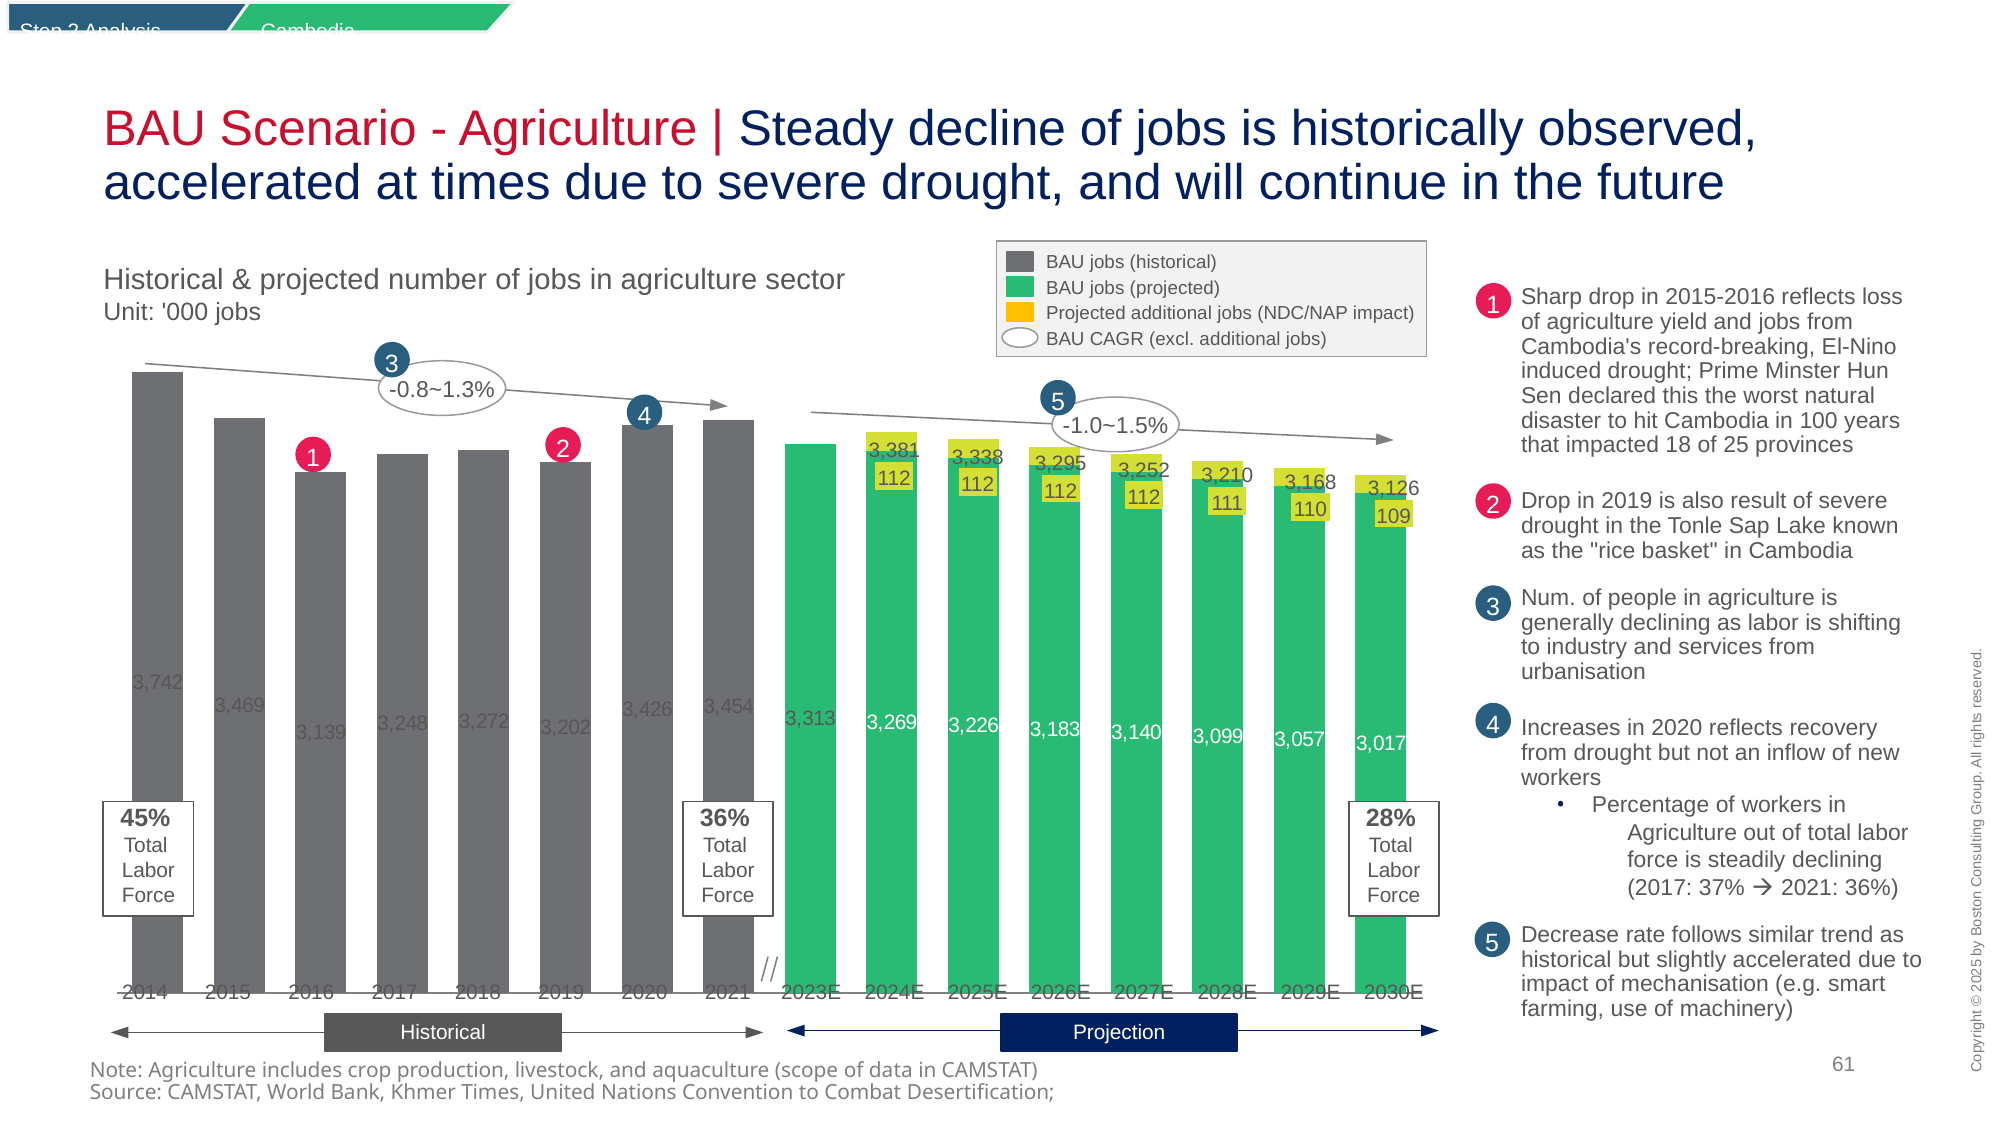

Step 2 Analysis
Cambodia
# BAU Scenario - Agriculture | Steady decline of jobs is historically observed, accelerated at times due to severe drought, and will continue in the future
BAU jobs (historical)
BAU jobs (projected)
Projected additional jobs (NDC/NAP impact)
BAU CAGR (excl. additional jobs)
Historical & projected number of jobs in agriculture sector
Unit: '000 jobs
1
Sharp drop in 2015-2016 reflects loss of agriculture yield and jobs from Cambodia's record-breaking, El-Nino induced drought; Prime Minster Hun Sen declared this the worst natural disaster to hit Cambodia in 100 years that impacted 18 of 25 provinces
Drop in 2019 is also result of severe drought in the Tonle Sap Lake known as the "rice basket" in Cambodia
3
### Chart
| Category | Series1 | Series2 |
|---|---|---|
| 1 | 3741.78 | None |
| 2 | 3468.985 | None |
| 3 | 3139.136 | None |
| 4 | 3248.23 | None |
| 5 | 3272.0 | None |
| 6 | 3202.1 | None |
| 7 | 3426.0 | None |
| 8 | 3454.0 | None |
| 9 | 3313.137463272 | None |
| 10 | 3269.06231600757 | 112.015815896321 |
| 11 | 3225.57350680727 | 112.43524790624 |
| 12 | 3182.66323553094 | 112.428985124627 |
| 13 | 3140.32380580485 | 112.040999969173 |
| 14 | 3098.54762364121 | 111.311842986197 |
| 15 | 3057.32719607617 | 110.278879240625 |
| 16 | 3016.65512982585 | 108.976509411834 |-0.8~1.3%
5
4
-1.0~1.5%
2
3,381
1
3,338
3,295
3,252
3,210
112
3,168
112
3,126
112
112
2
111
110
109
3
Num. of people in agriculture is generally declining as labor is shifting to industry and services from urbanisation
Increases in 2020 reflects recovery from drought but not an inflow of new workers
Percentage of workers in Agriculture out of total labor force is steadily declining (2017: 37%  2021: 36%)
4
45%
Total
Labor Force
36%
Total
Labor Force
28%
Total
Labor Force
5
Decrease rate follows similar trend as historical but slightly accelerated due to impact of mechanisation (e.g. smart farming, use of machinery)
2014
2015
2016
2017
2018
2019
2020
2021
2023E
2024E
2025E
2026E
2027E
2028E
2029E
2030E
Historical
Projection
Note: Agriculture includes crop production, livestock, and aquaculture (scope of data in CAMSTAT)
Source: CAMSTAT, World Bank, Khmer Times, United Nations Convention to Combat Desertification;